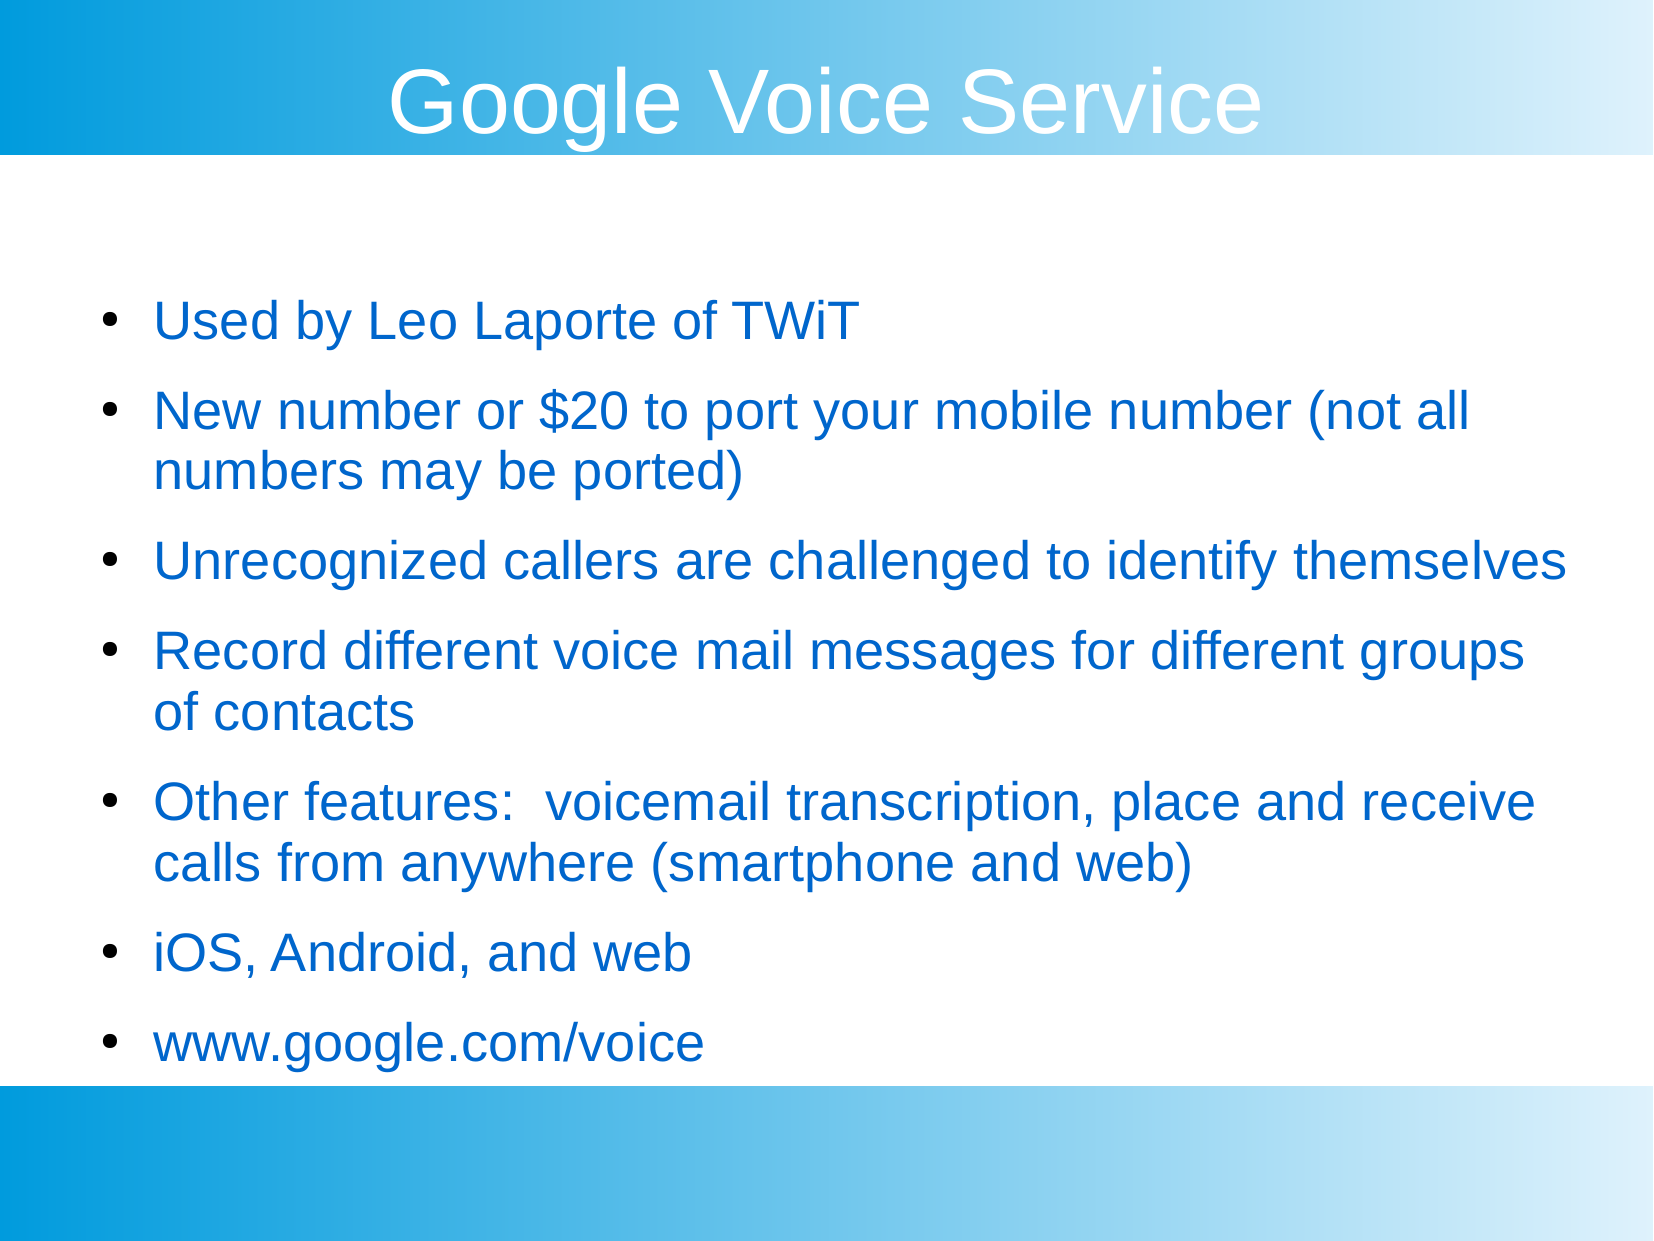

# Google Voice Service
Used by Leo Laporte of TWiT
New number or $20 to port your mobile number (not all numbers may be ported)
Unrecognized callers are challenged to identify themselves
Record different voice mail messages for different groups of contacts
Other features: voicemail transcription, place and receive calls from anywhere (smartphone and web)
iOS, Android, and web
www.google.com/voice